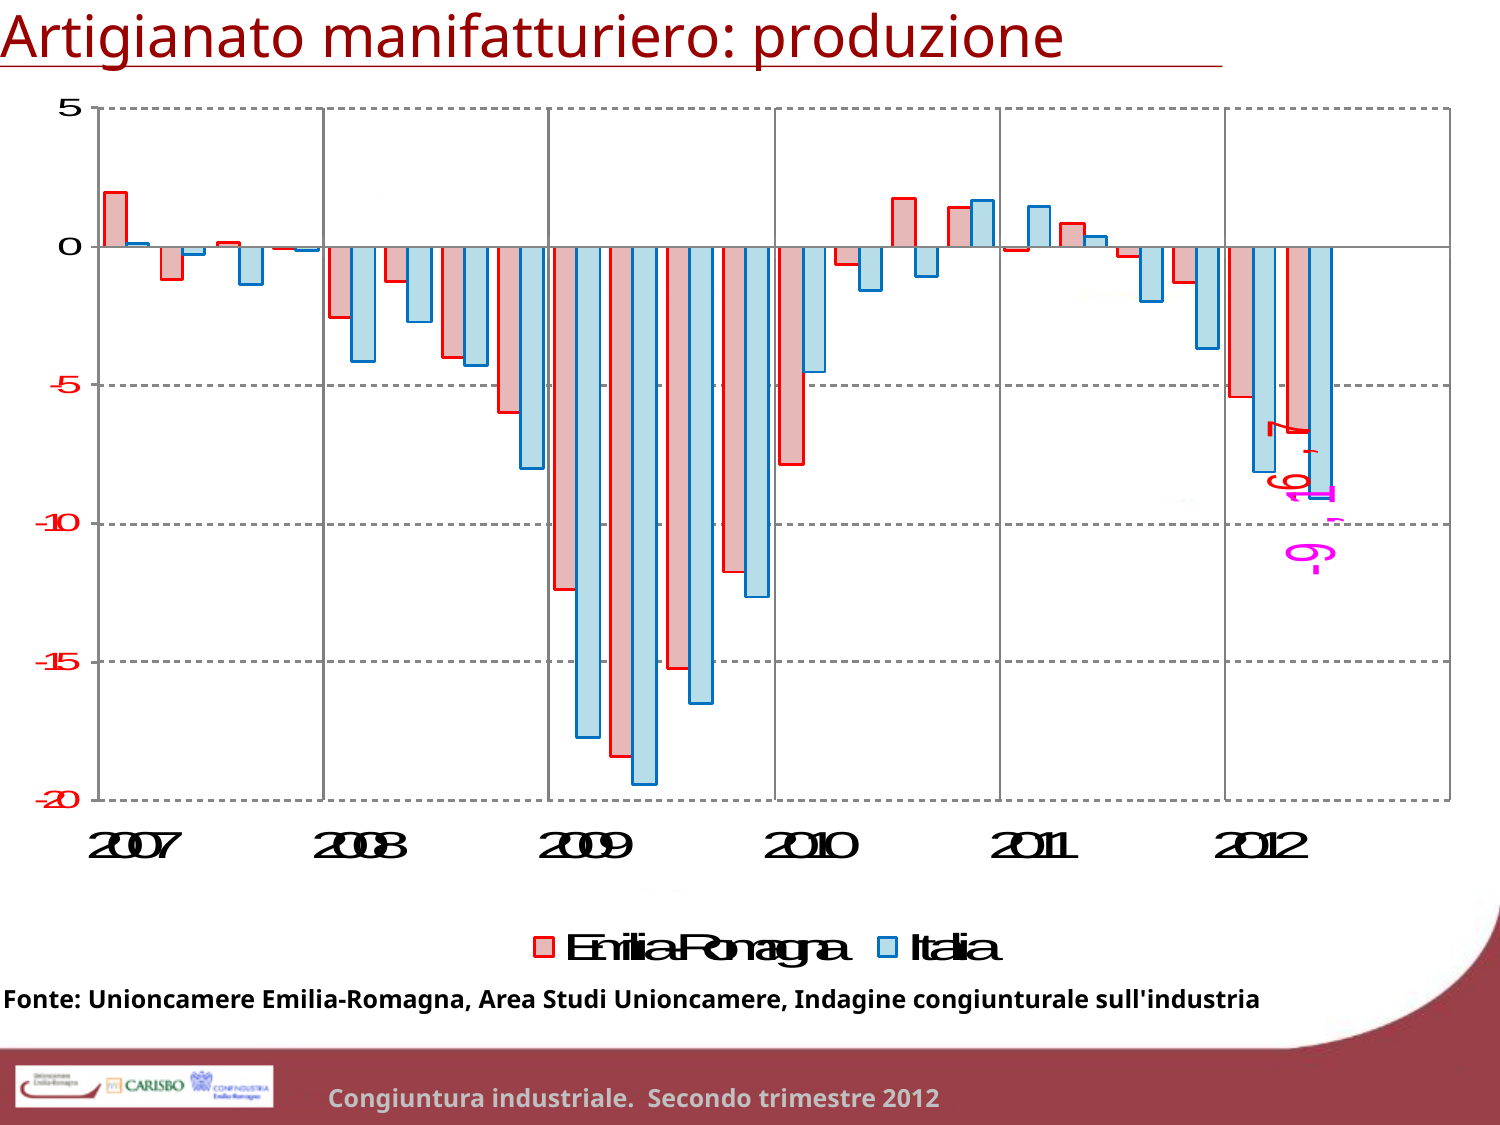

# Artigianato manifatturiero: produzione
Fonte: Unioncamere Emilia-Romagna, Area Studi Unioncamere, Indagine congiunturale sull'industria
Congiuntura industriale. Secondo trimestre 2012